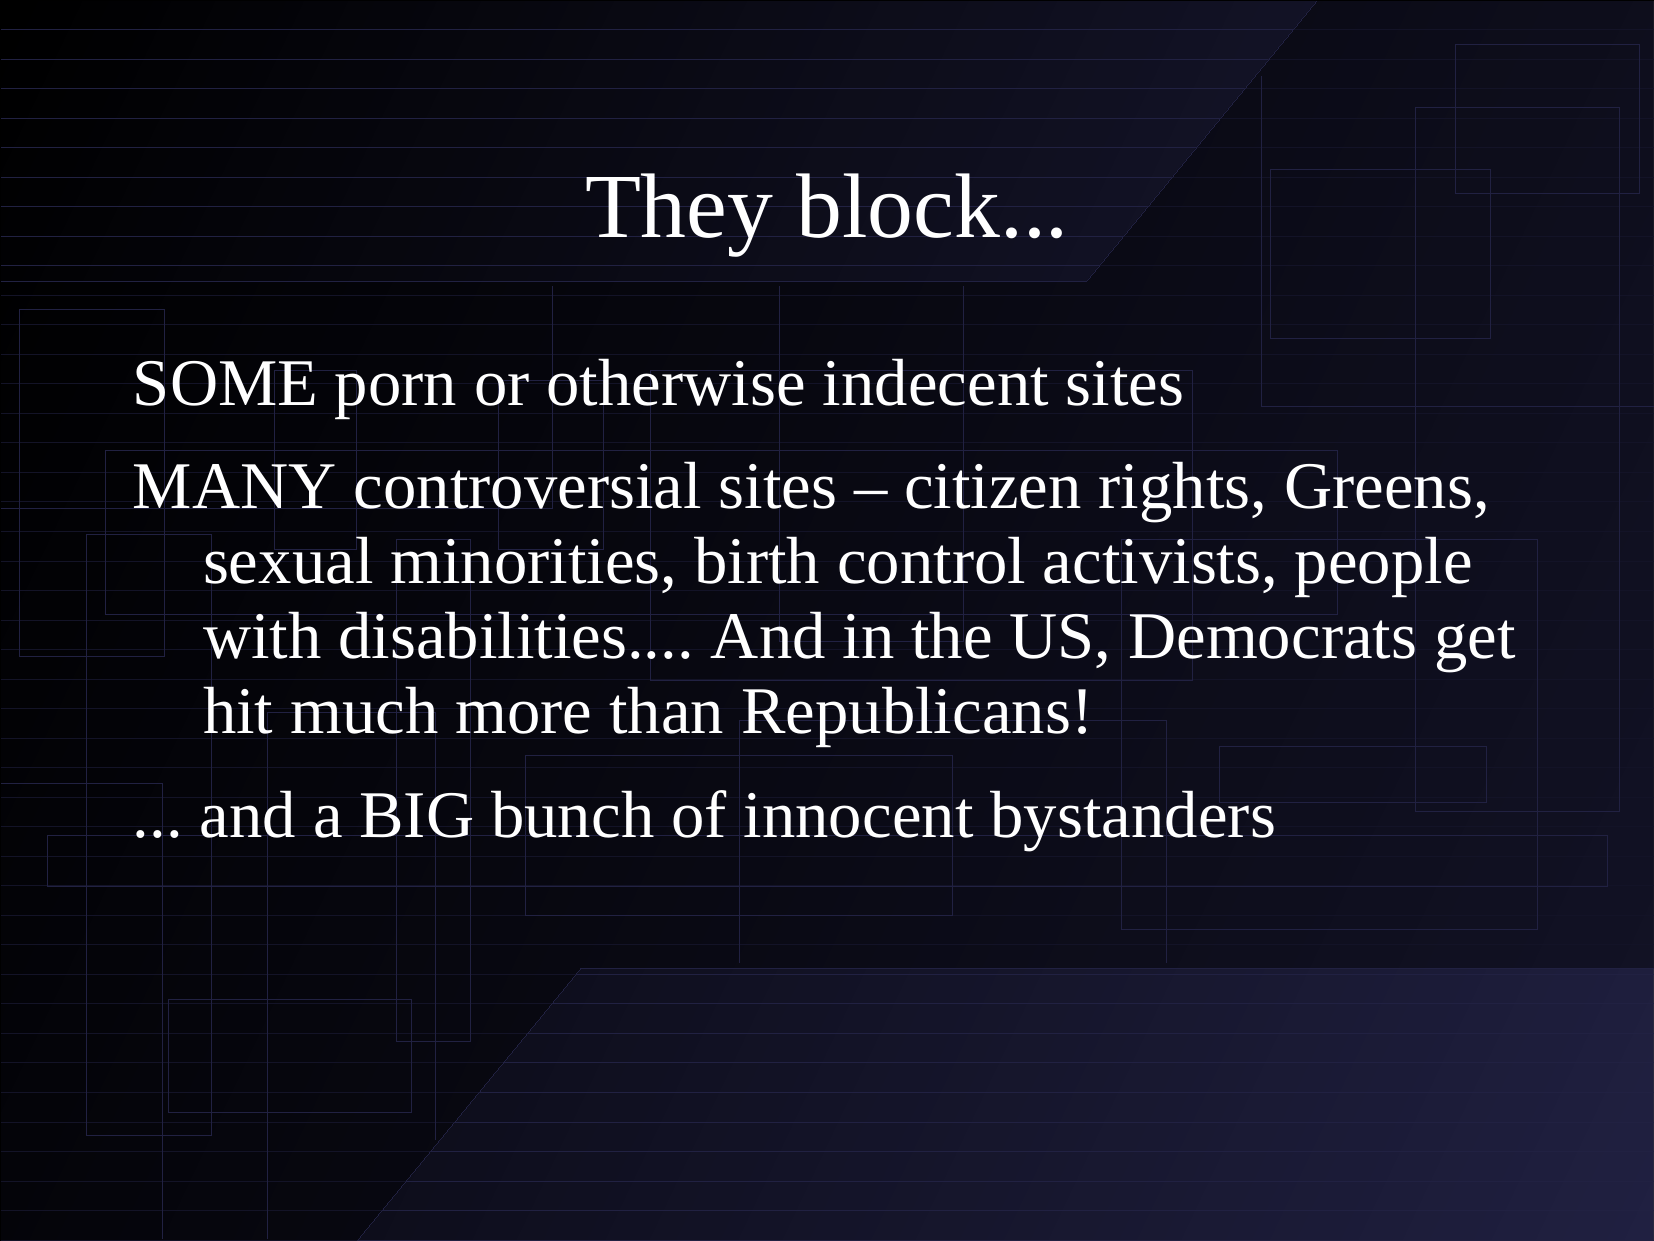

# They block...
SOME porn or otherwise indecent sites
MANY controversial sites – citizen rights, Greens, sexual minorities, birth control activists, people with disabilities.... And in the US, Democrats get hit much more than Republicans!
... and a BIG bunch of innocent bystanders